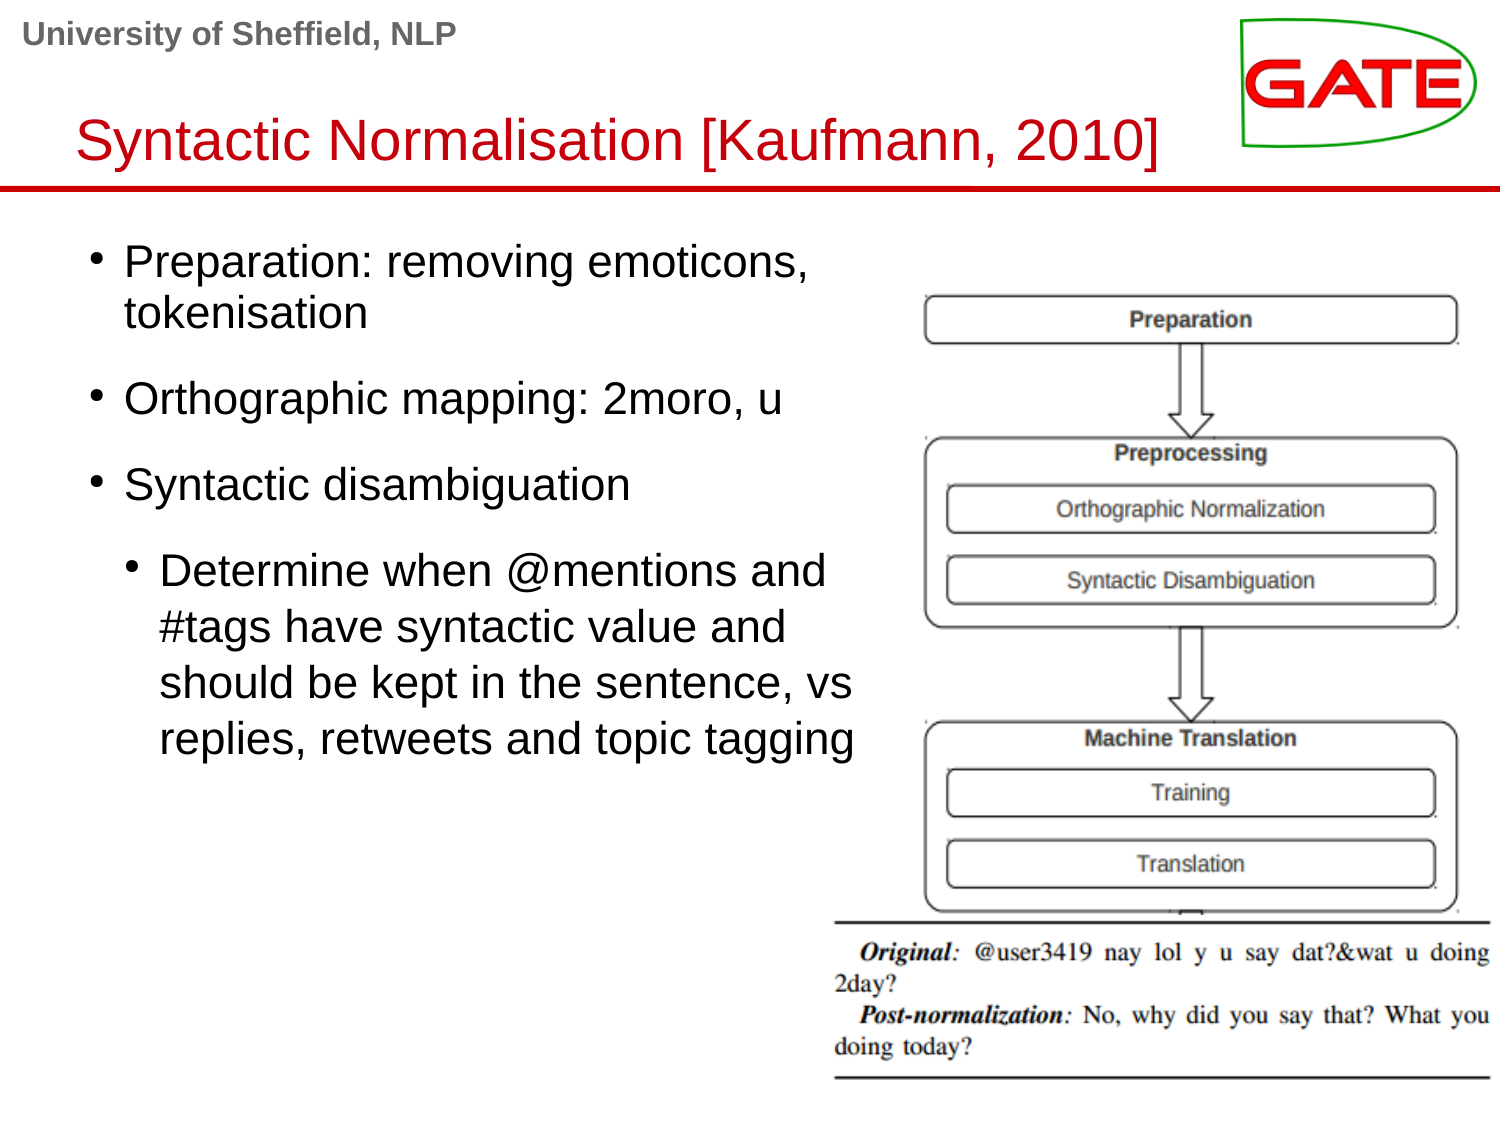

Syntactic Normalisation [Kaufmann, 2010]
Preparation: removing emoticons, tokenisation
Orthographic mapping: 2moro, u
Syntactic disambiguation
Determine when @mentions and #tags have syntactic value and should be kept in the sentence, vs replies, retweets and topic tagging